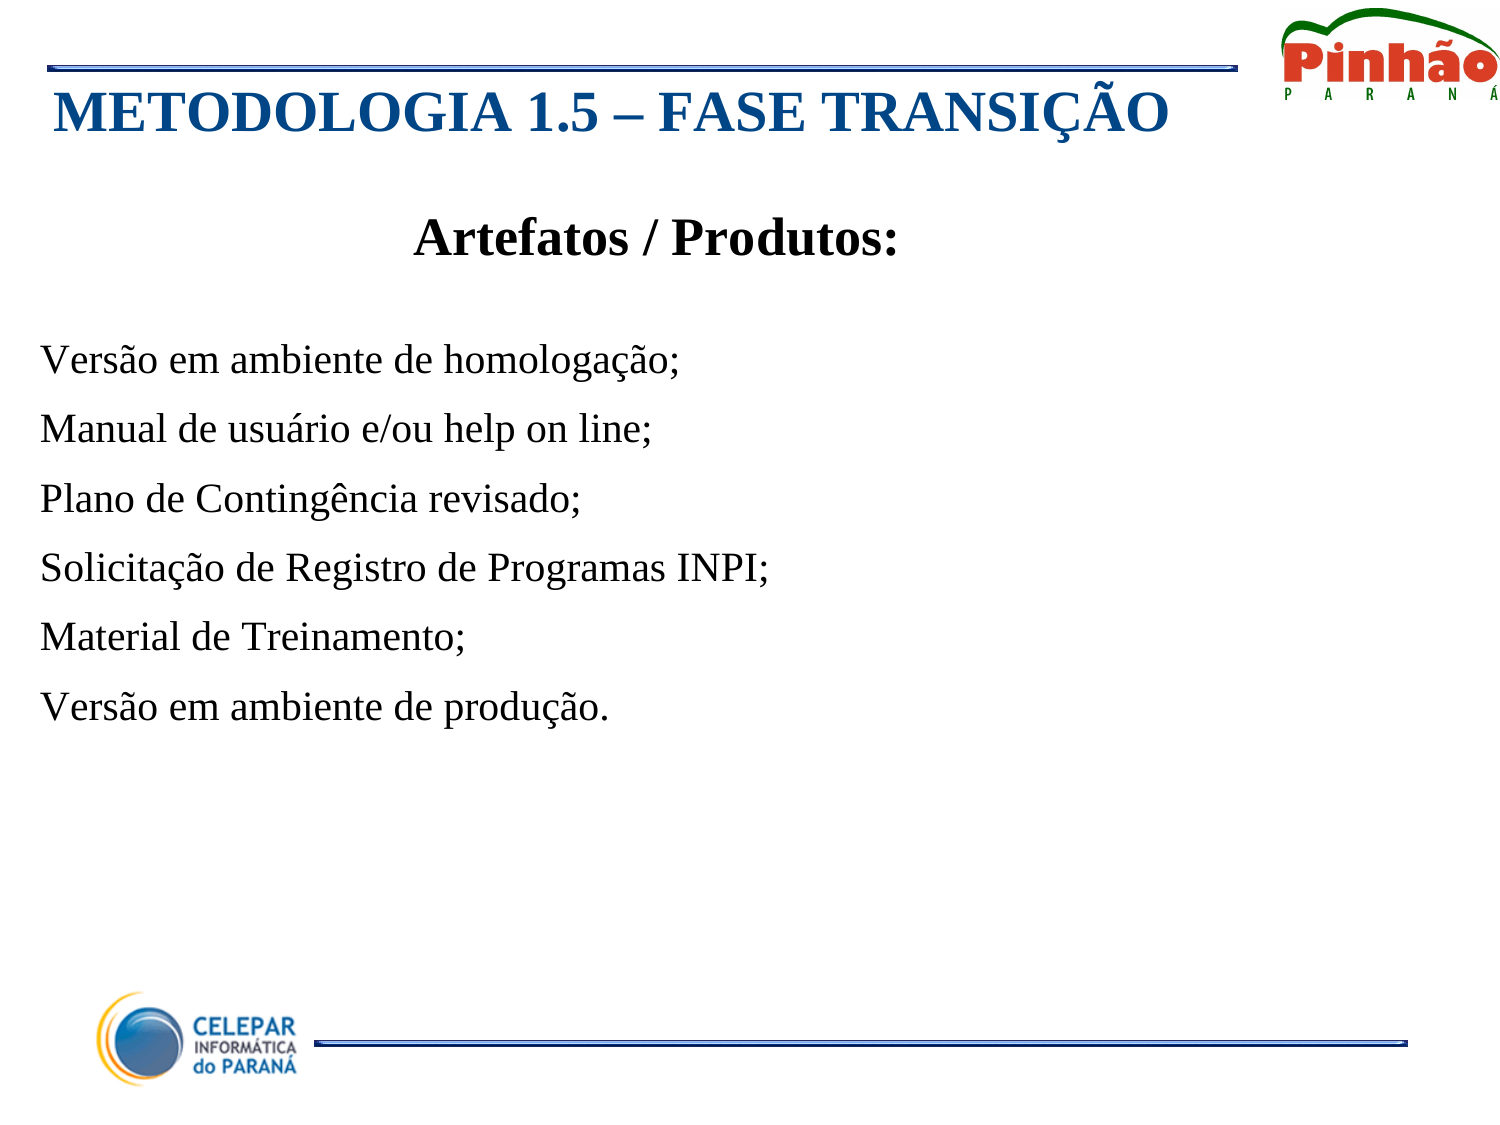

#
METODOLOGIA 1.5 – FASE TRANSIÇÃO
Artefatos / Produtos:
 Versão em ambiente de homologação;
 Manual de usuário e/ou help on line;
 Plano de Contingência revisado;
 Solicitação de Registro de Programas INPI;
 Material de Treinamento;
 Versão em ambiente de produção.